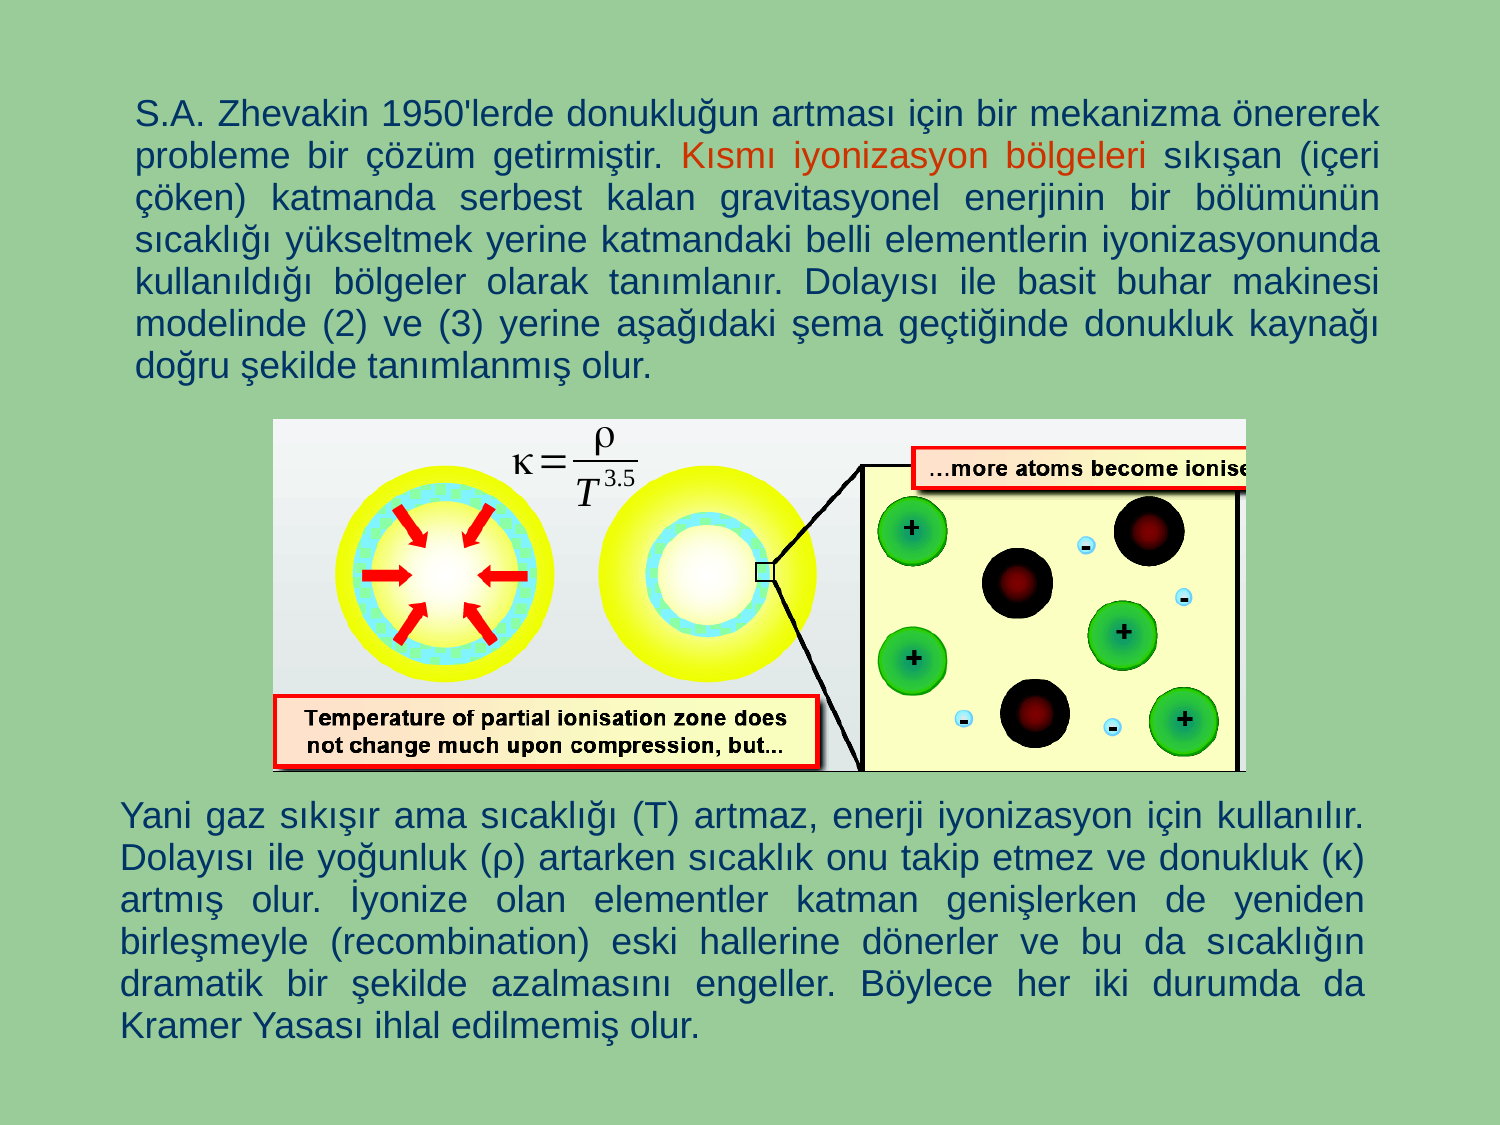

S.A. Zhevakin 1950'lerde donukluğun artması için bir mekanizma önererek probleme bir çözüm getirmiştir. Kısmı iyonizasyon bölgeleri sıkışan (içeri çöken) katmanda serbest kalan gravitasyonel enerjinin bir bölümünün sıcaklığı yükseltmek yerine katmandaki belli elementlerin iyonizasyonunda kullanıldığı bölgeler olarak tanımlanır. Dolayısı ile basit buhar makinesi modelinde (2) ve (3) yerine aşağıdaki şema geçtiğinde donukluk kaynağı doğru şekilde tanımlanmış olur.
Yani gaz sıkışır ama sıcaklığı (T) artmaz, enerji iyonizasyon için kullanılır. Dolayısı ile yoğunluk (ρ) artarken sıcaklık onu takip etmez ve donukluk (κ) artmış olur. İyonize olan elementler katman genişlerken de yeniden birleşmeyle (recombination) eski hallerine dönerler ve bu da sıcaklığın dramatik bir şekilde azalmasını engeller. Böylece her iki durumda da Kramer Yasası ihlal edilmemiş olur.